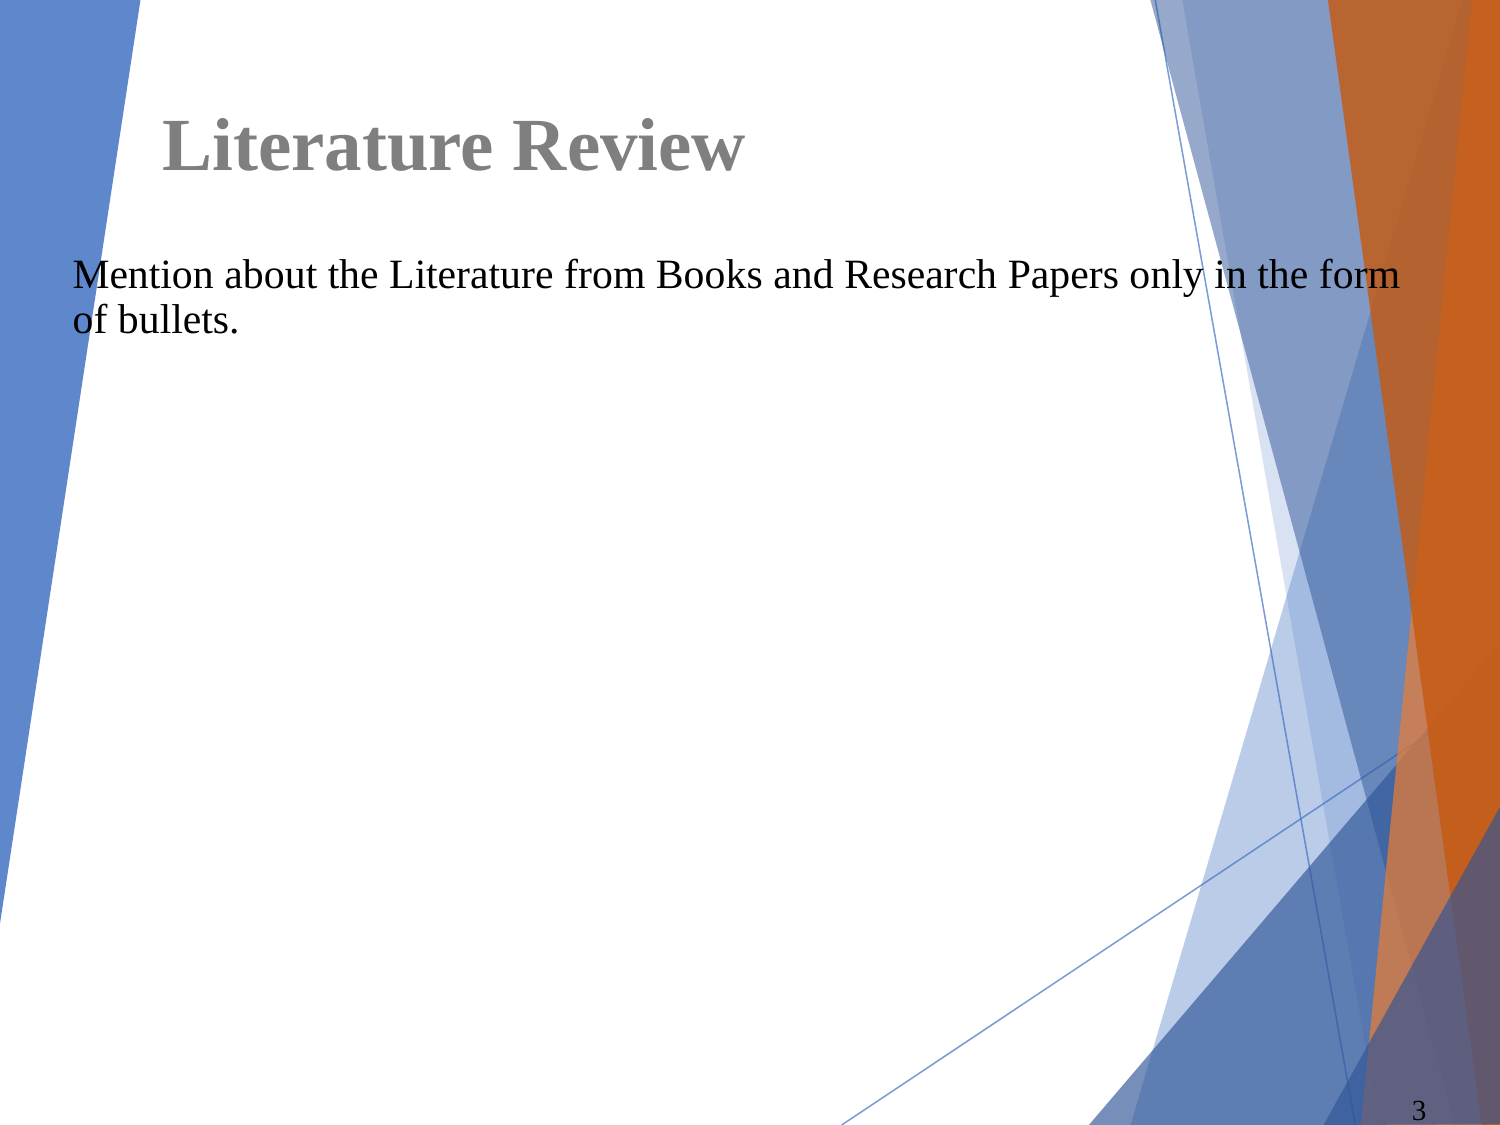

# Literature Review
Mention about the Literature from Books and Research Papers only in the form of bullets.